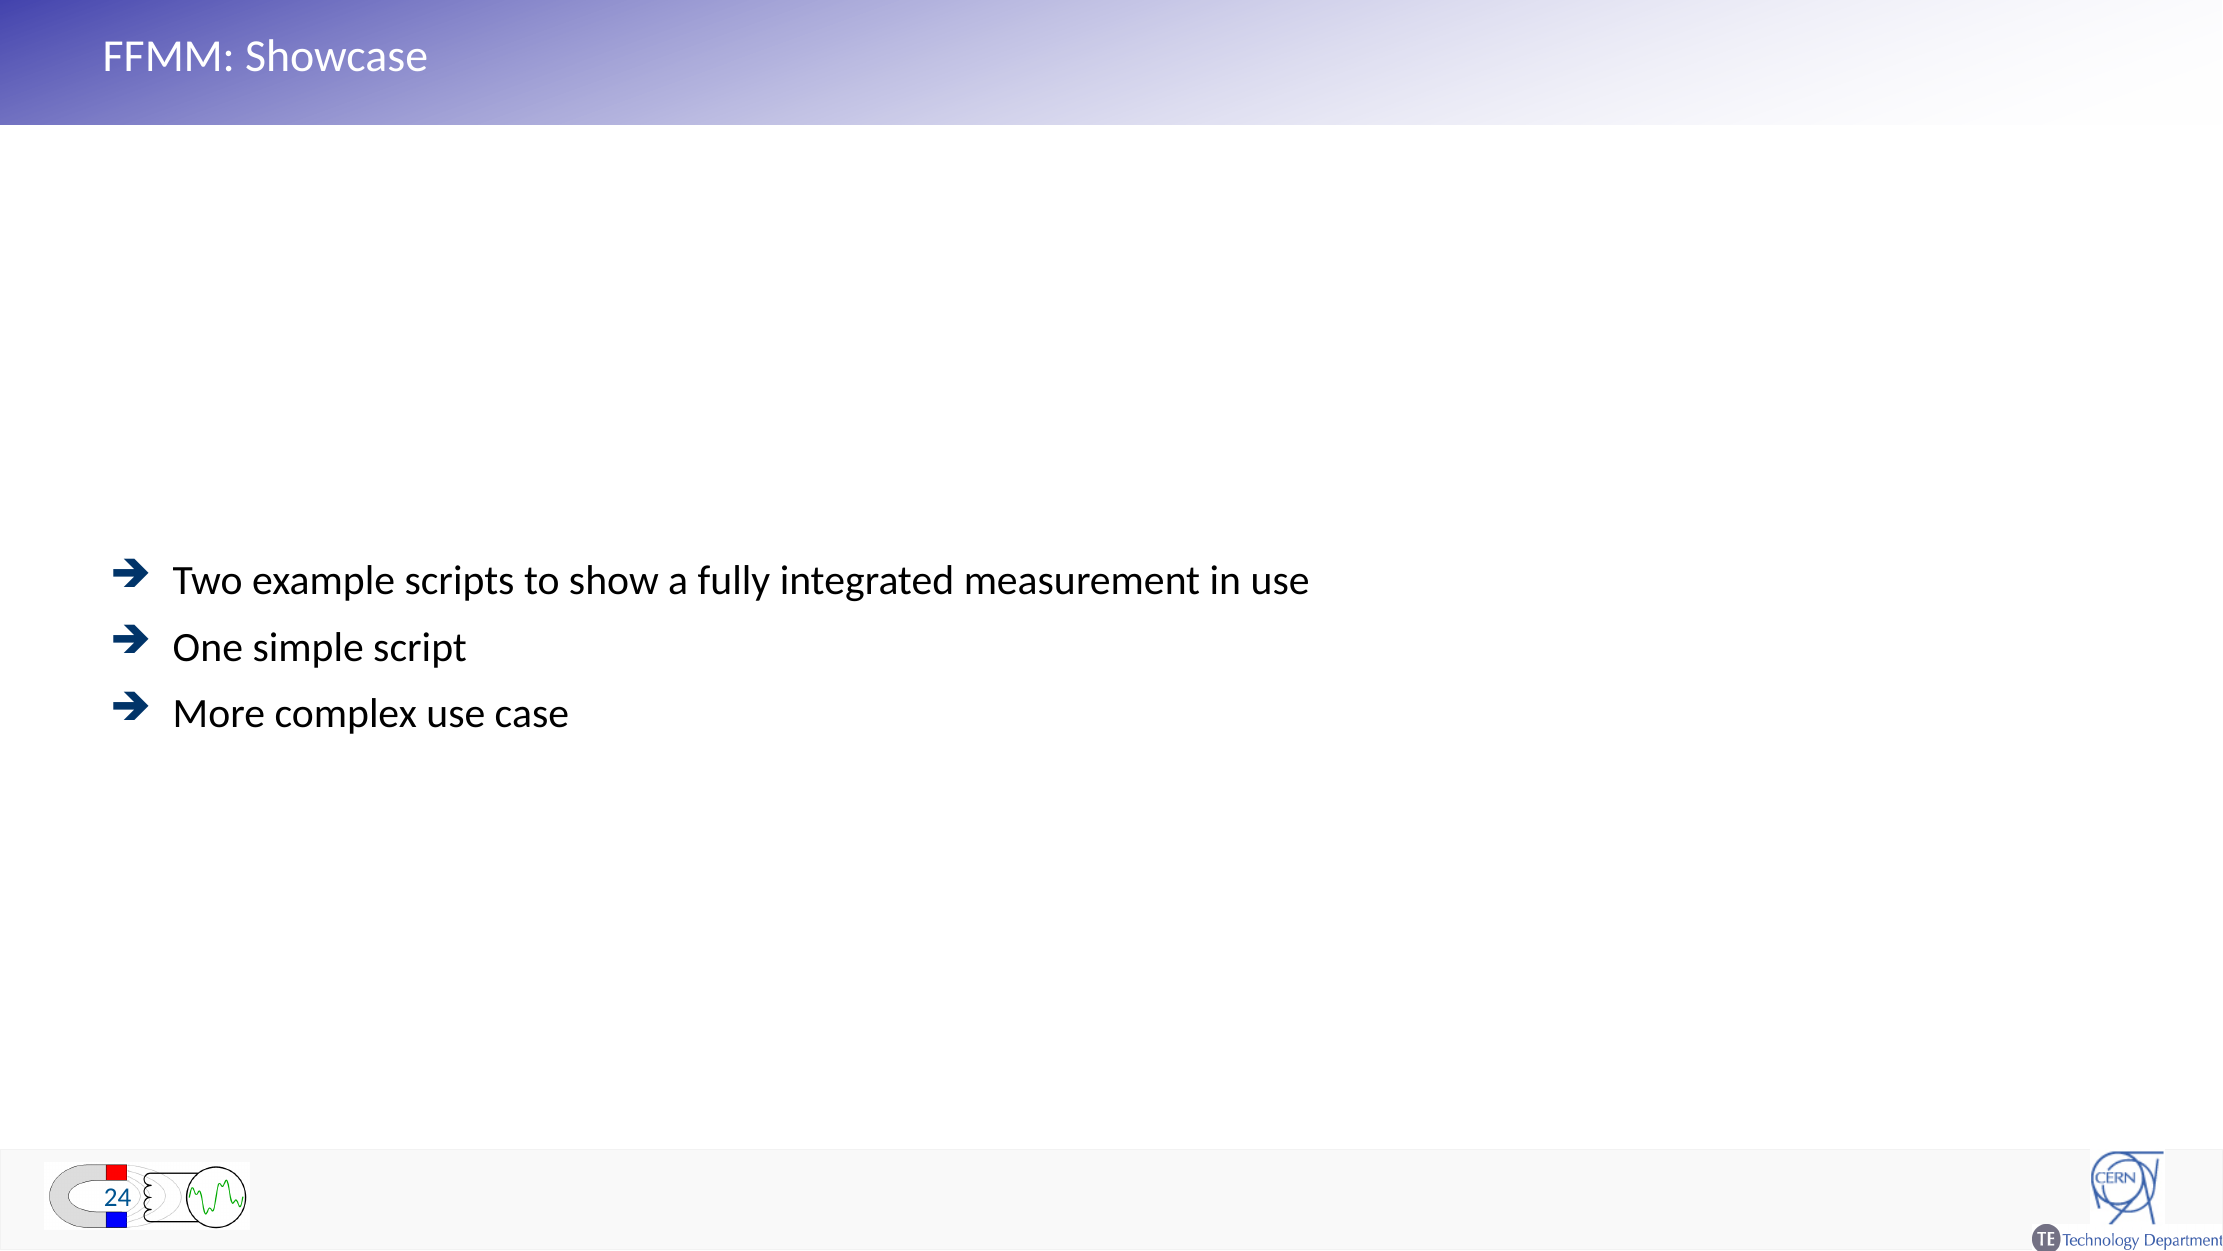

# FFMM: Showcase
Two example scripts to show a fully integrated measurement in use
One simple script
More complex use case